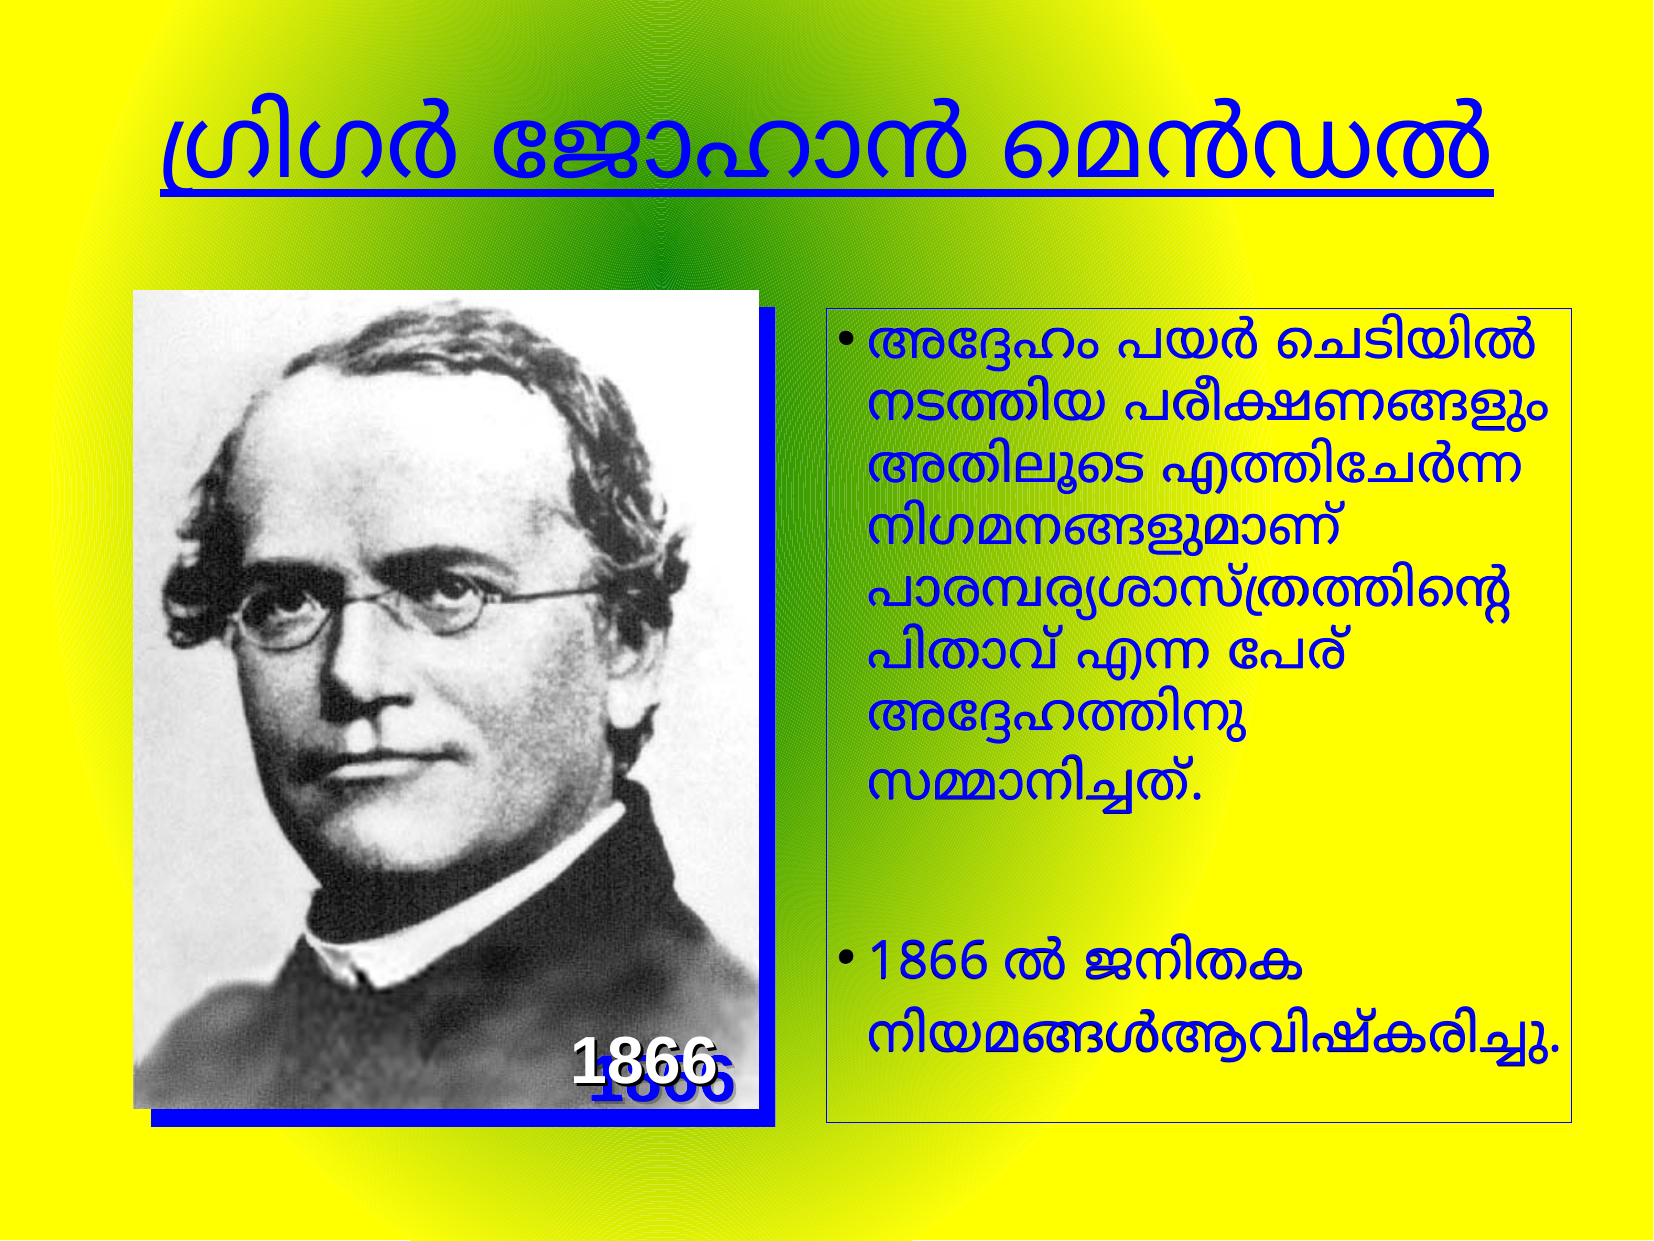

# ഗ്രിഗര്‍ ജോഹാന്‍ മെന്‍ഡല്‍
അദ്ദേഹം പയര്‍ ചെടിയില്‍ നടത്തിയ പരീക്ഷണങ്ങളും അതിലൂടെ എത്തിചേര്‍ന്ന നിഗമനങ്ങളുമാണ് പാരമ്പര്യശാസ്ത്രത്തിന്റെ പിതാവ് എന്ന പേര് അദ്ദേഹത്തിനു സമ്മാനിച്ചത്.
1866 ല്‍ ജനിതക നിയമങ്ങള്‍ആവിഷ്കരിച്ചു.
1866